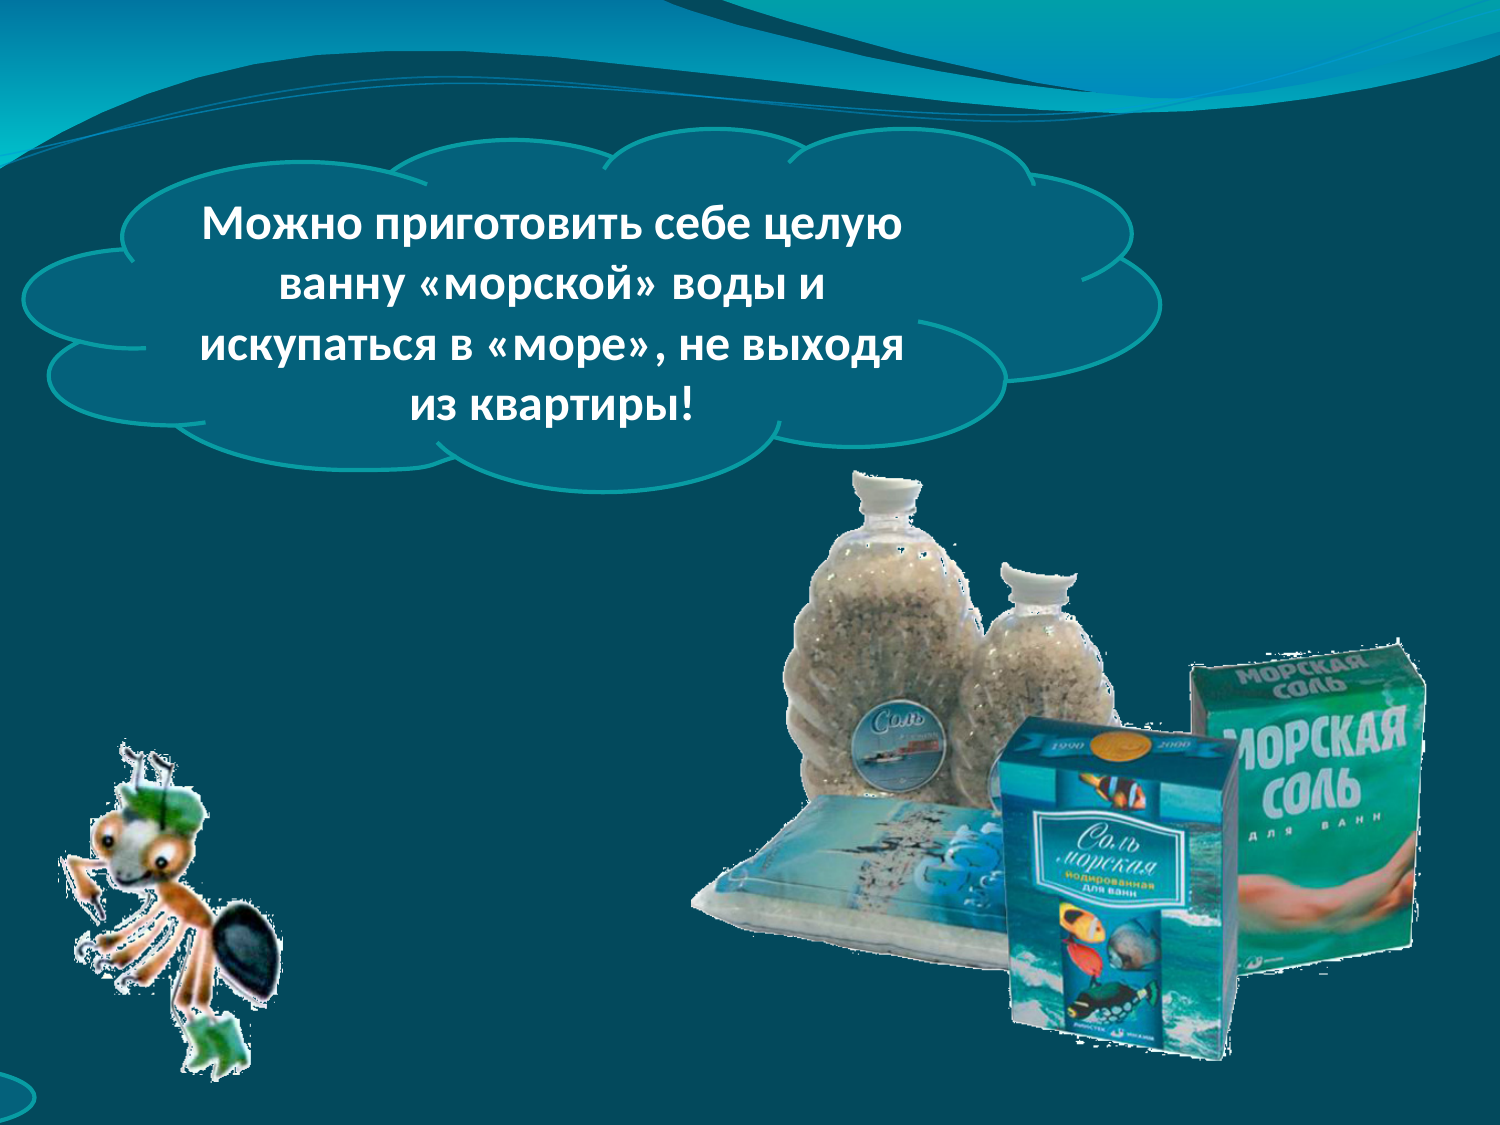

Можно приготовить себе целую ванну «морской» воды и искупаться в «море», не выходя из квартиры!